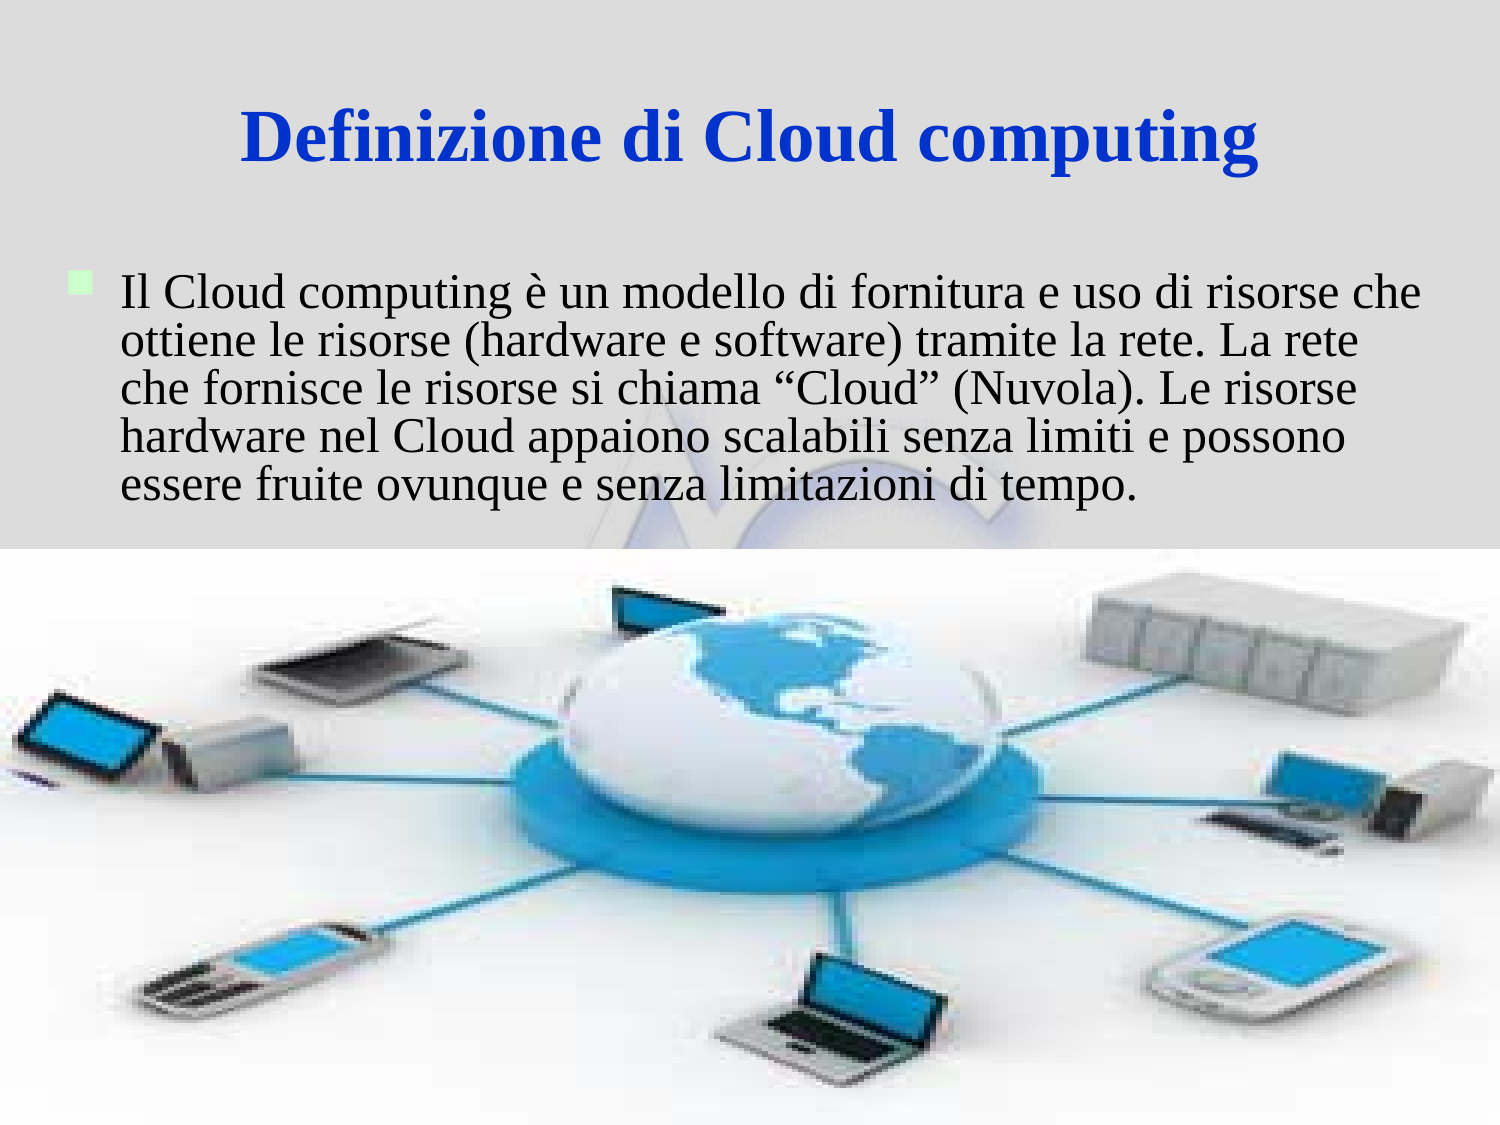

# Definizione di Cloud computing
Il Cloud computing è un modello di fornitura e uso di risorse che ottiene le risorse (hardware e software) tramite la rete. La rete che fornisce le risorse si chiama “Cloud” (Nuvola). Le risorse hardware nel Cloud appaiono scalabili senza limiti e possono essere fruite ovunque e senza limitazioni di tempo.